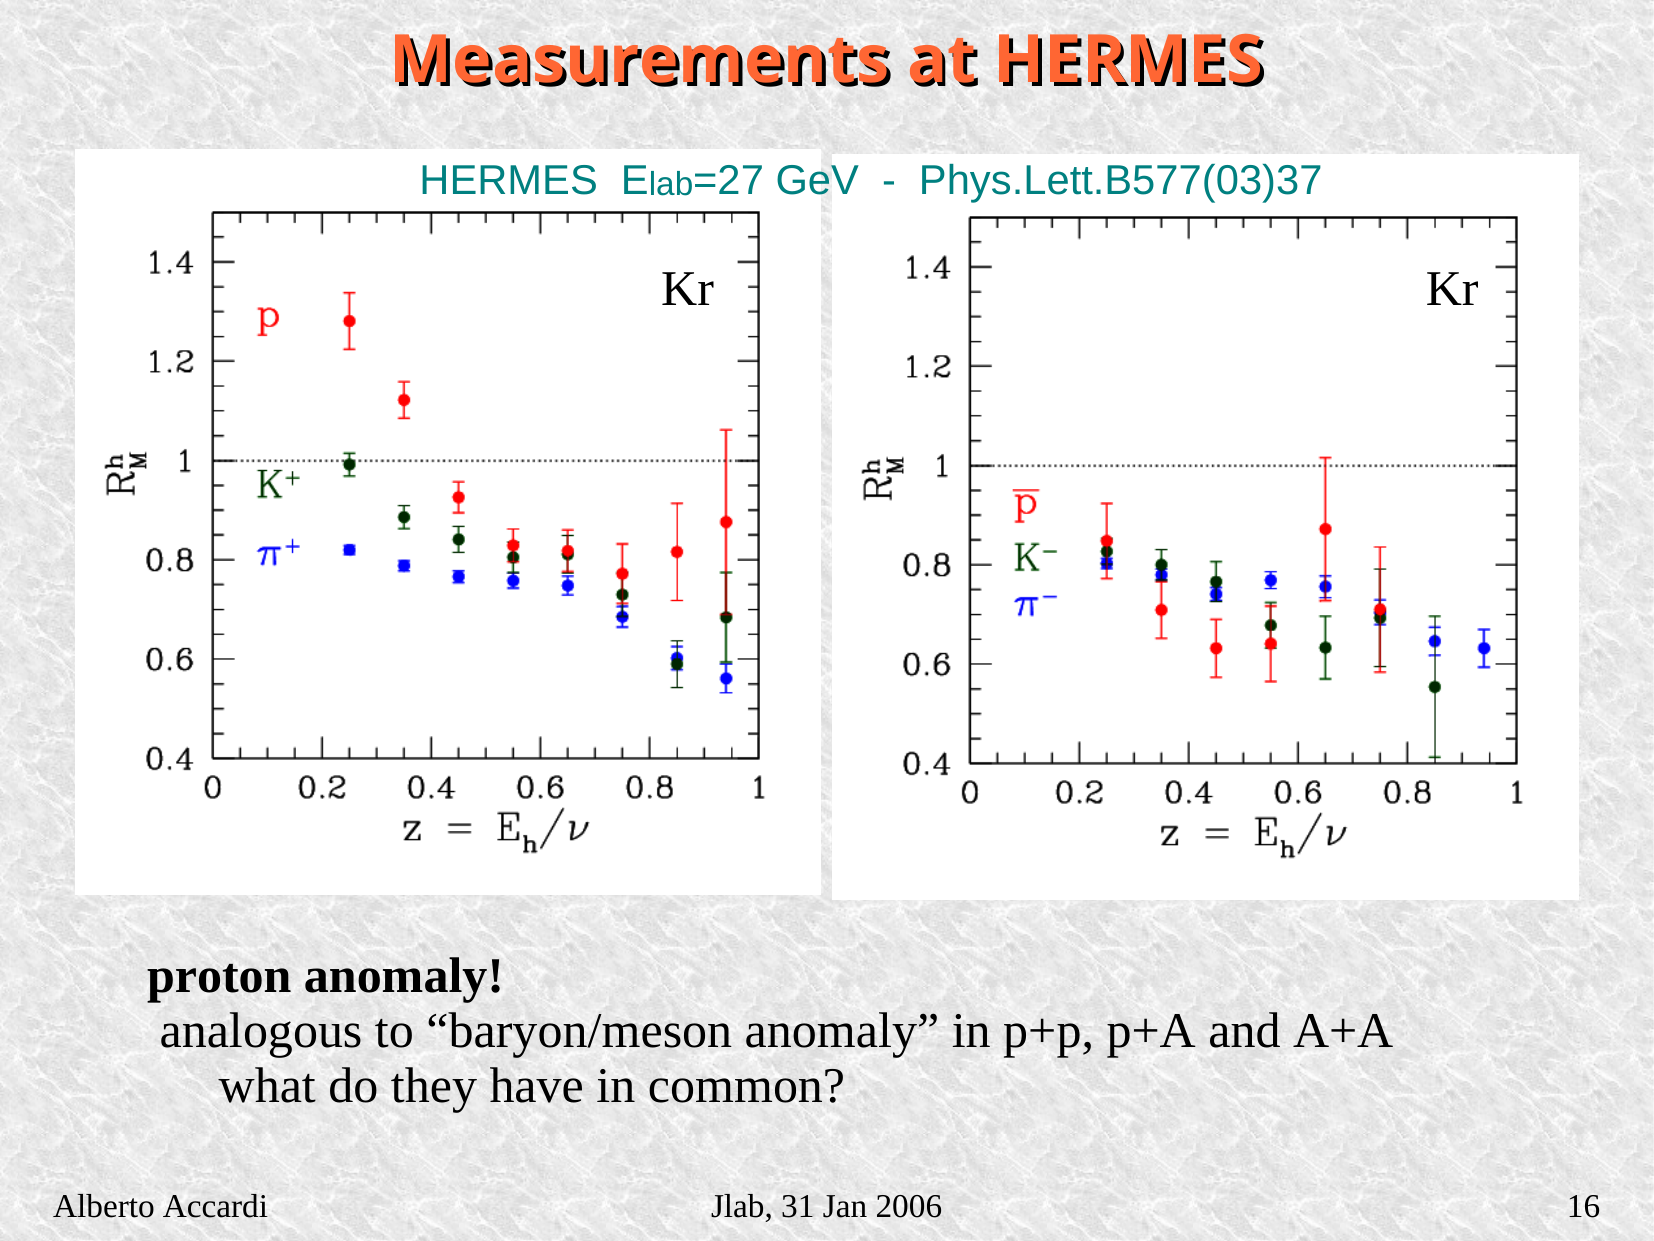

Measurements at HERMES
 HERMES Elab=27 GeV - Phys.Lett.B577(03)37
Kr
Kr
proton anomaly!
 analogous to “baryon/meson anomaly” in p+p, p+A and A+A
 what do they have in common?
Alberto Accardi
Hot Quarks 2006
16